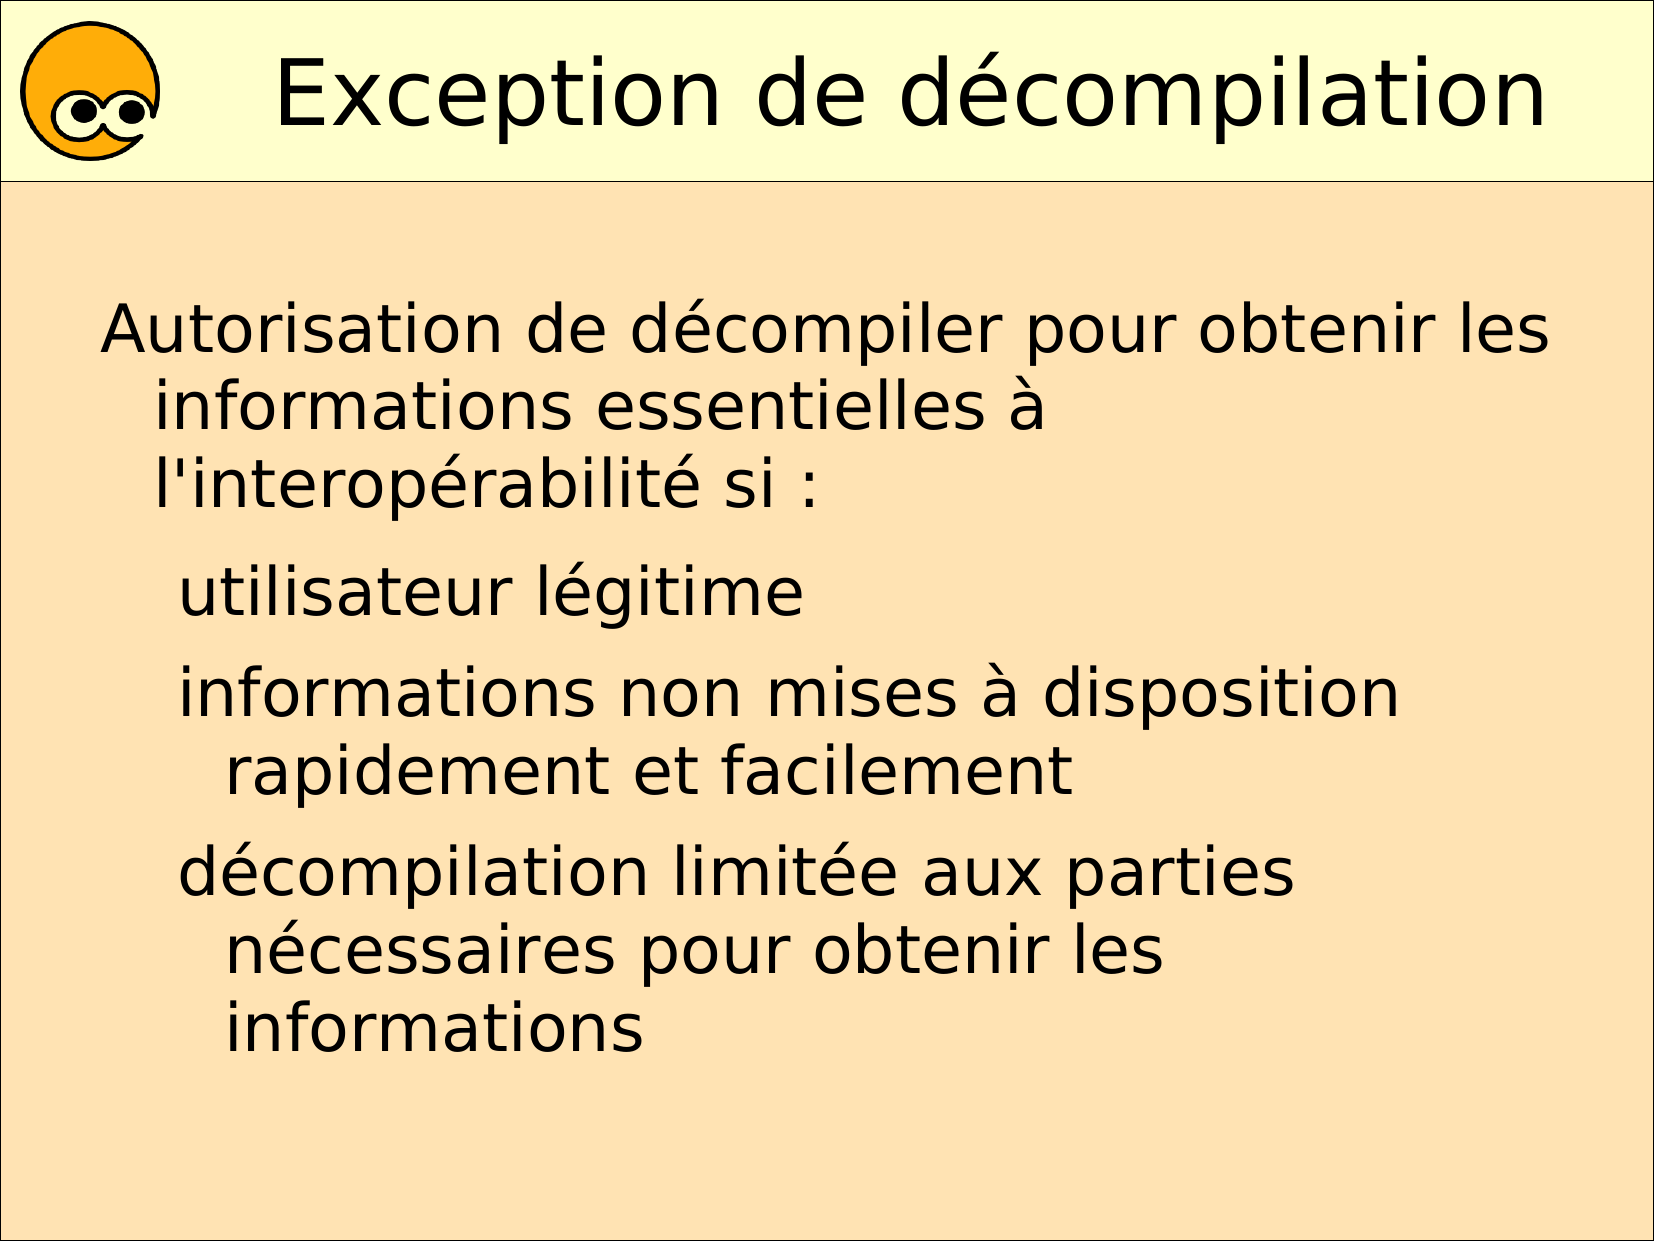

# Exception de décompilation
Autorisation de décompiler pour obtenir les informations essentielles à l'interopérabilité si :
utilisateur légitime
informations non mises à disposition rapidement et facilement
décompilation limitée aux parties nécessaires pour obtenir les informations